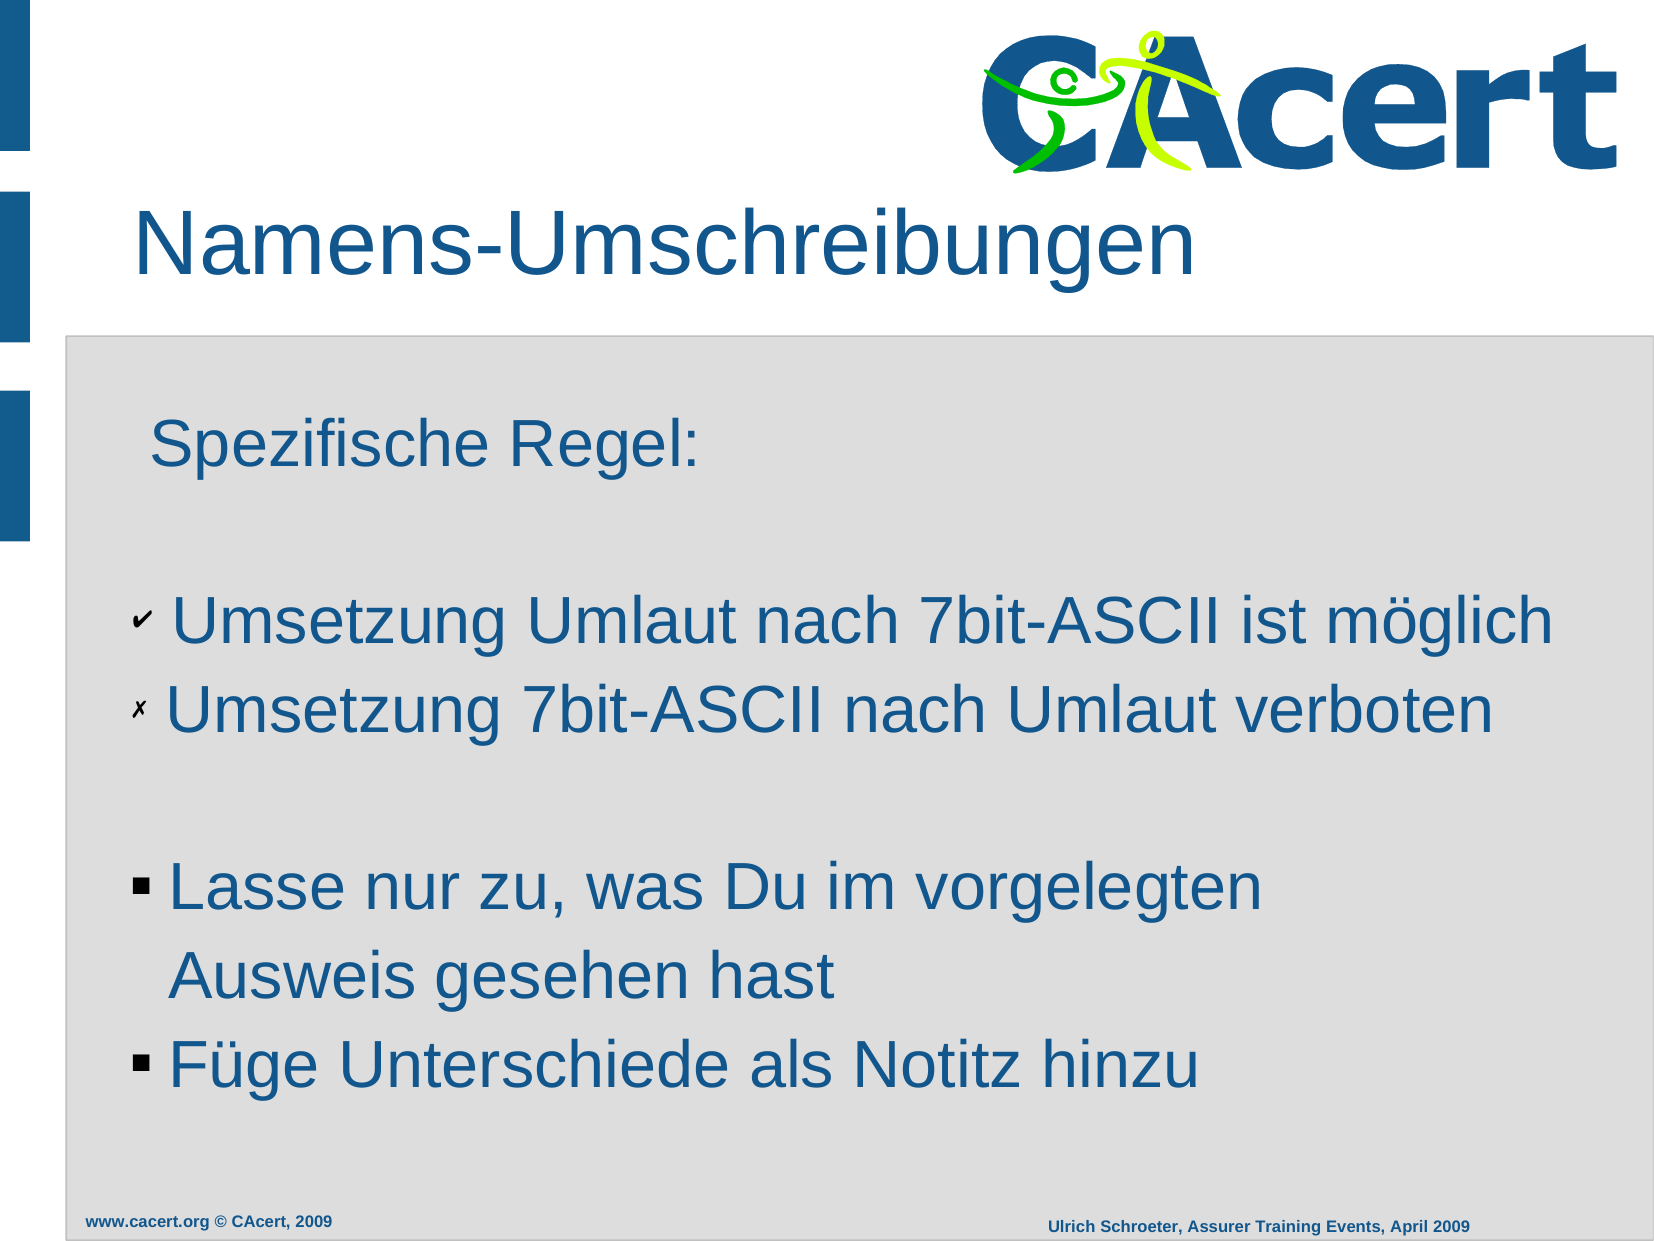

Namens-Umschreibungen
Spezifische Regel:
 Umsetzung Umlaut nach 7bit-ASCII ist möglich
 Umsetzung 7bit-ASCII nach Umlaut verboten
 Lasse nur zu, was Du im vorgelegten
 Ausweis gesehen hast
 Füge Unterschiede als Notitz hinzu